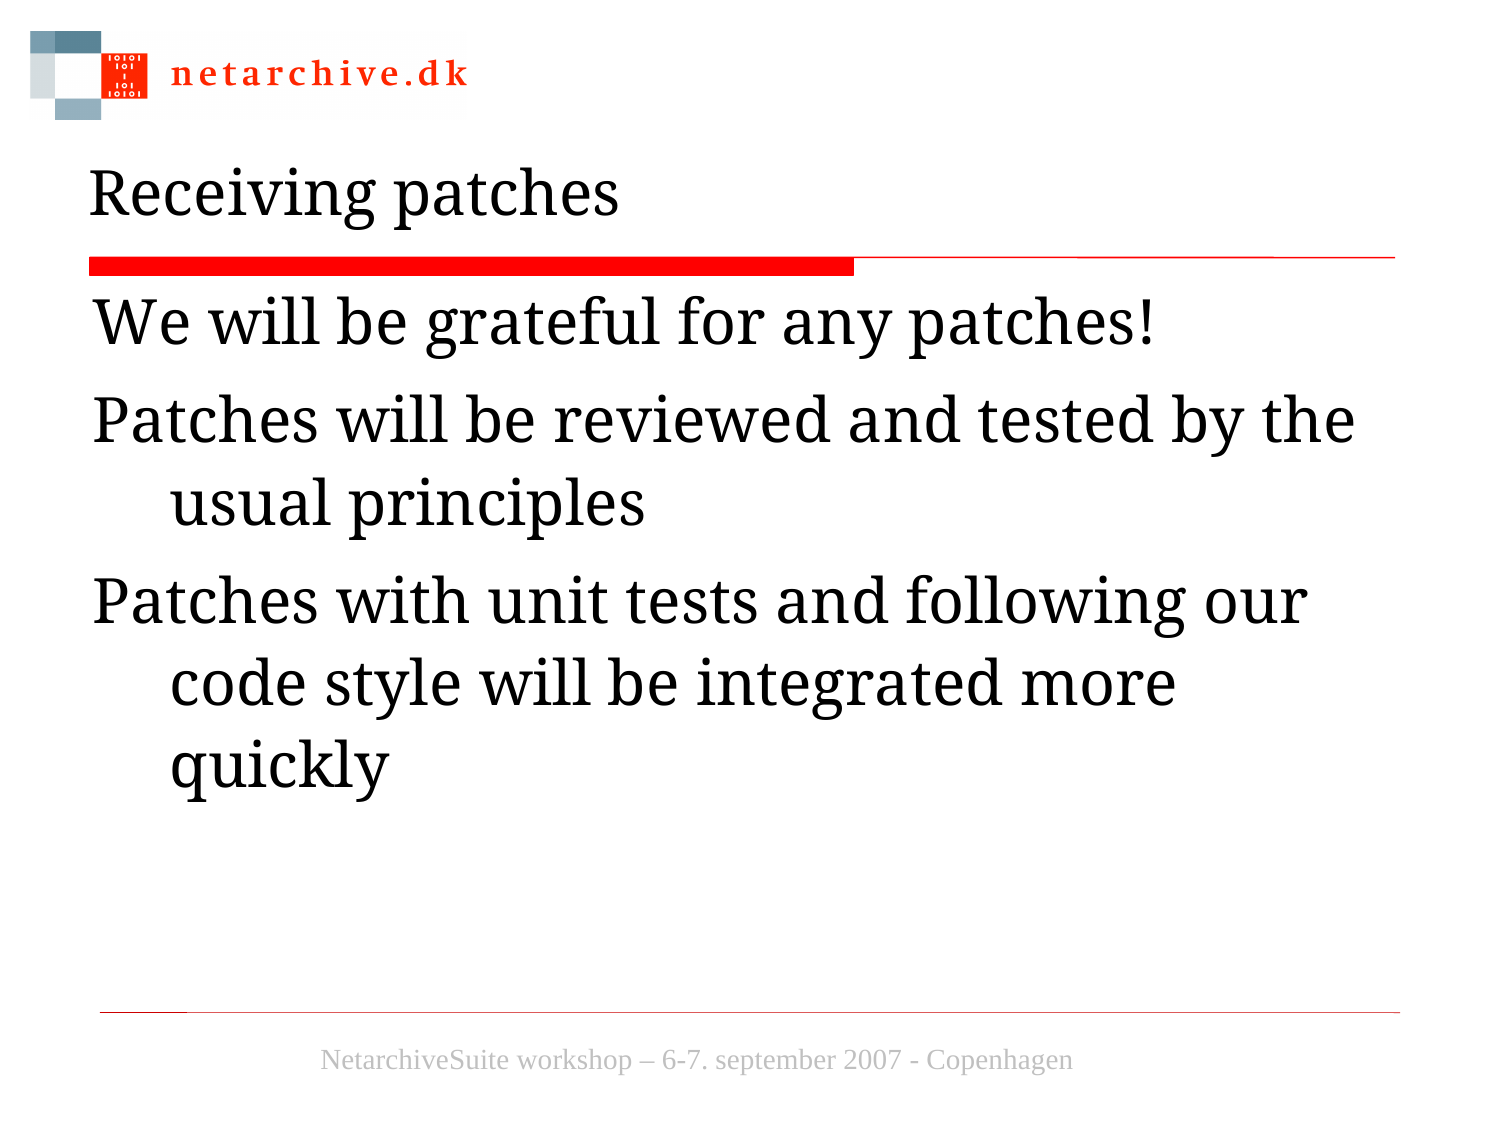

# Receiving patches
We will be grateful for any patches!
Patches will be reviewed and tested by the usual principles
Patches with unit tests and following our code style will be integrated more quickly